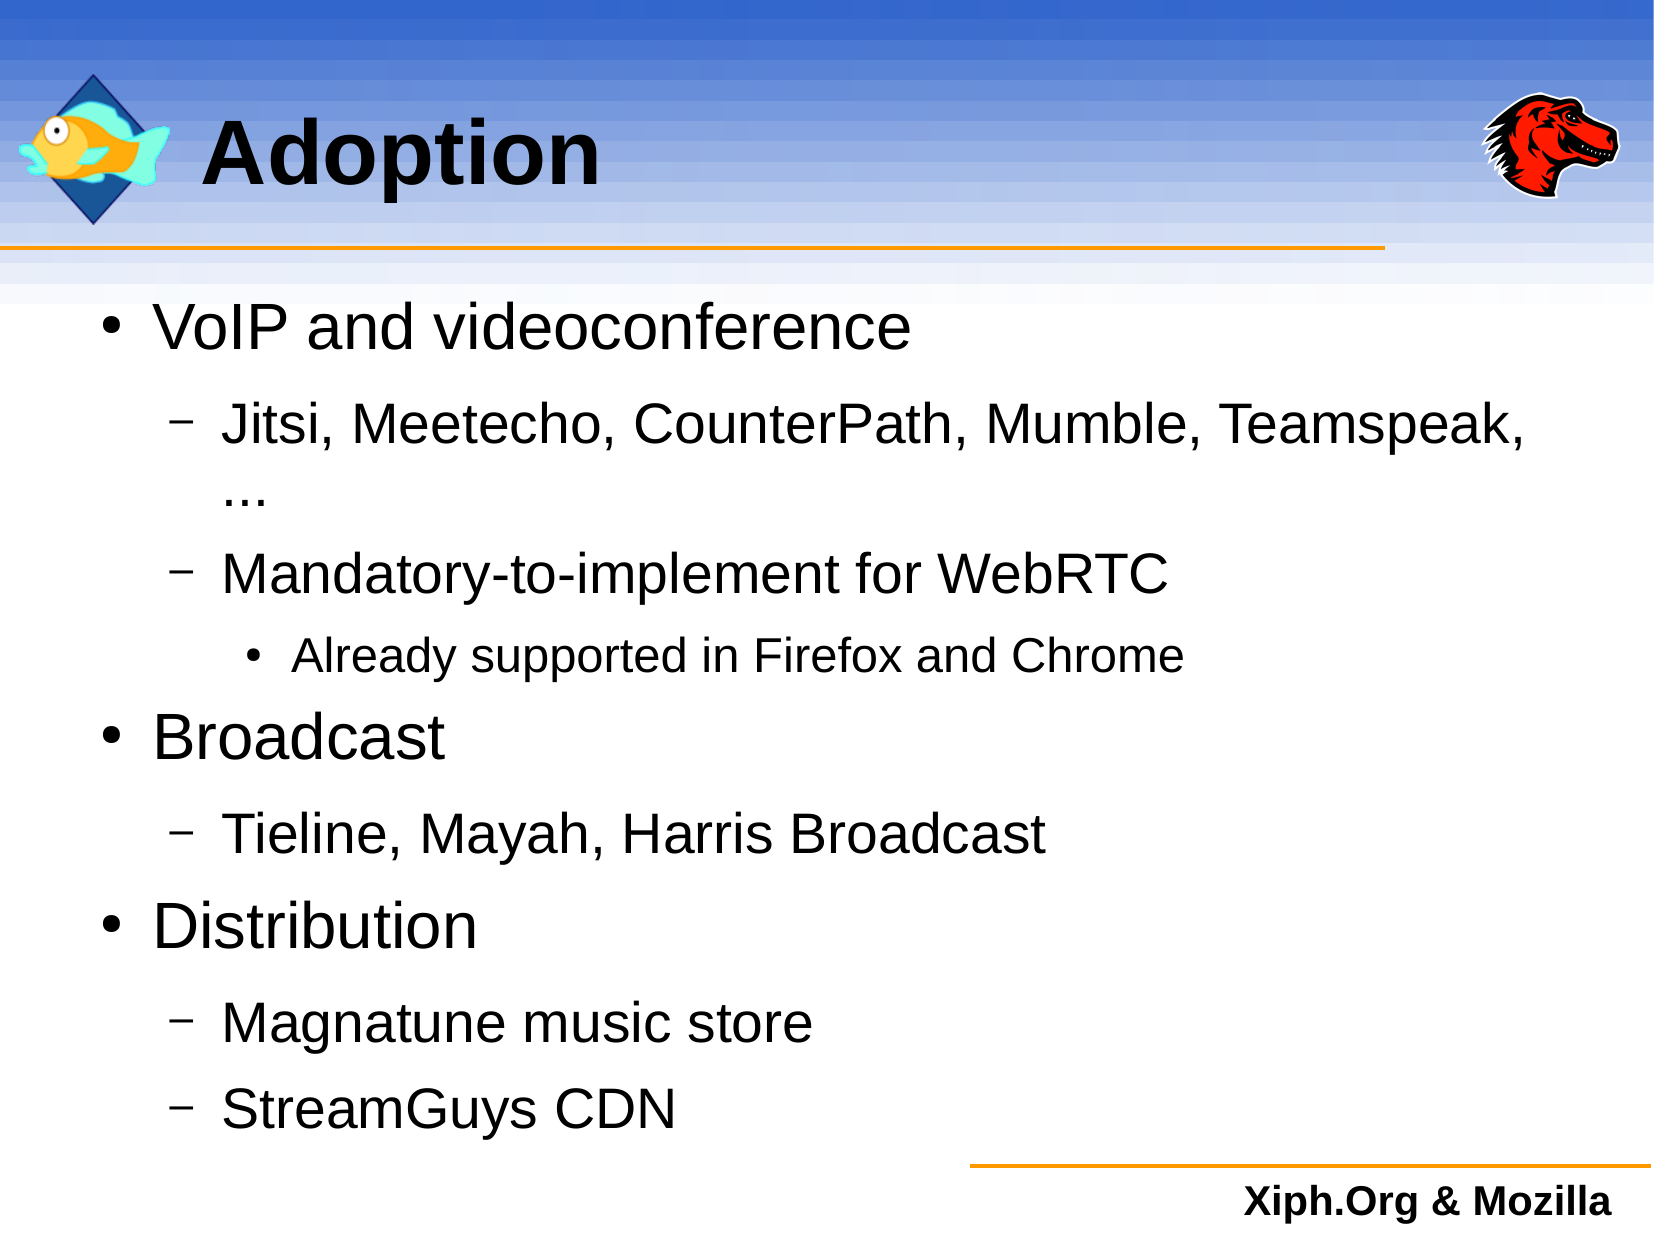

# Adoption
VoIP and videoconference
Jitsi, Meetecho, CounterPath, Mumble, Teamspeak, ...
Mandatory-to-implement for WebRTC
Already supported in Firefox and Chrome
Broadcast
Tieline, Mayah, Harris Broadcast
Distribution
Magnatune music store
StreamGuys CDN